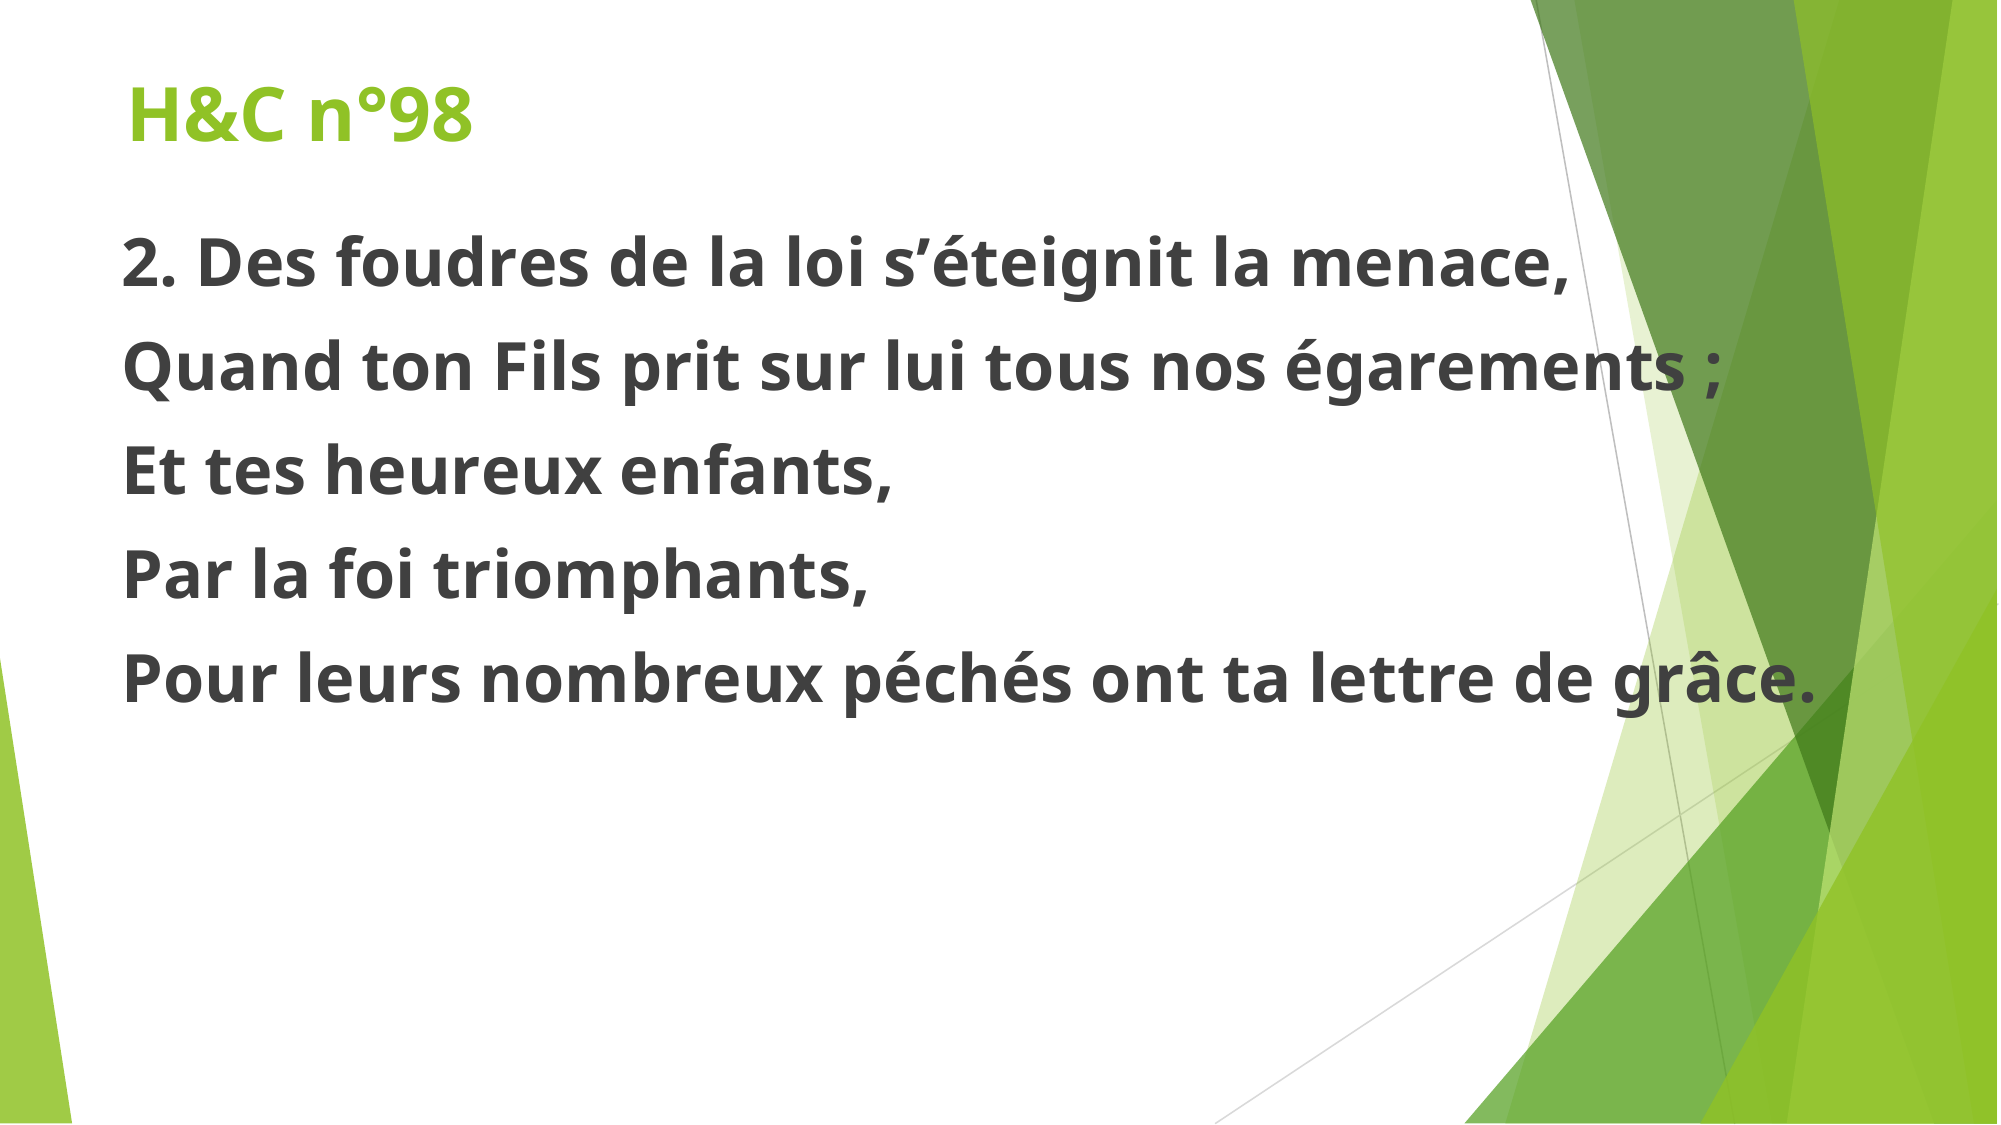

H&C n°98
2. Des foudres de la loi s’éteignit la menace,
Quand ton Fils prit sur lui tous nos égarements ;
Et tes heureux enfants,
Par la foi triomphants,
Pour leurs nombreux péchés ont ta lettre de grâce.